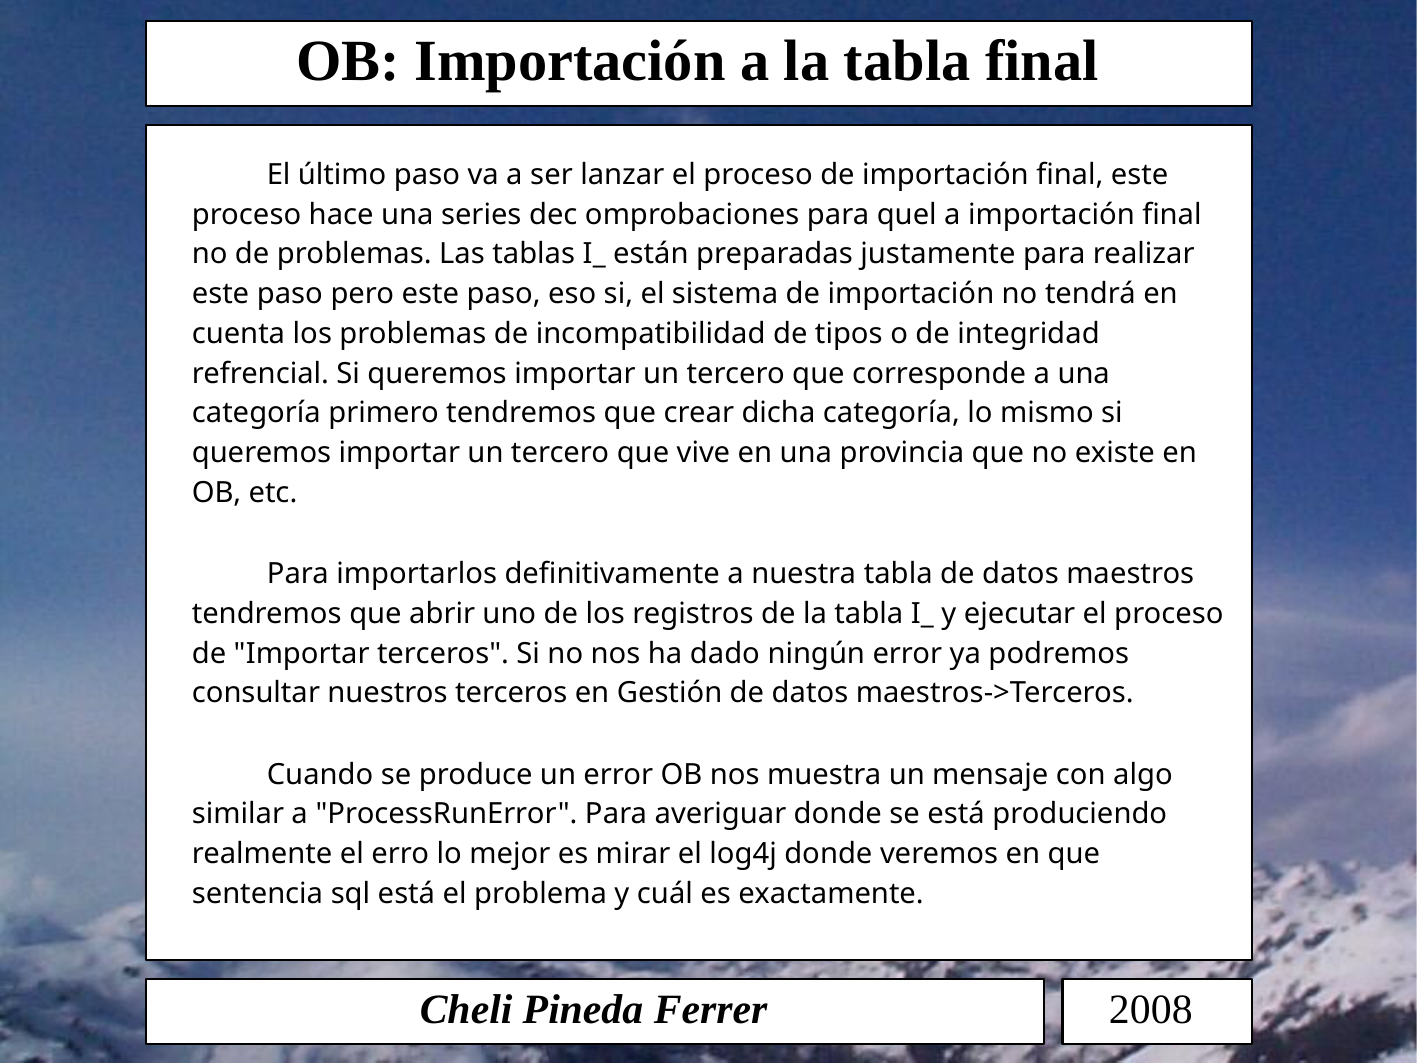

OB: Importación a la tabla final
	El último paso va a ser lanzar el proceso de importación final, este proceso hace una series dec omprobaciones para quel a importación final no de problemas. Las tablas I_ están preparadas justamente para realizar este paso pero este paso, eso si, el sistema de importación no tendrá en cuenta los problemas de incompatibilidad de tipos o de integridad refrencial. Si queremos importar un tercero que corresponde a una categoría primero tendremos que crear dicha categoría, lo mismo si queremos importar un tercero que vive en una provincia que no existe en OB, etc.
	Para importarlos definitivamente a nuestra tabla de datos maestros tendremos que abrir uno de los registros de la tabla I_ y ejecutar el proceso de "Importar terceros". Si no nos ha dado ningún error ya podremos consultar nuestros terceros en Gestión de datos maestros->Terceros.
	Cuando se produce un error OB nos muestra un mensaje con algo similar a "ProcessRunError". Para averiguar donde se está produciendo realmente el erro lo mejor es mirar el log4j donde veremos en que sentencia sql está el problema y cuál es exactamente.
Cheli Pineda Ferrer
2008